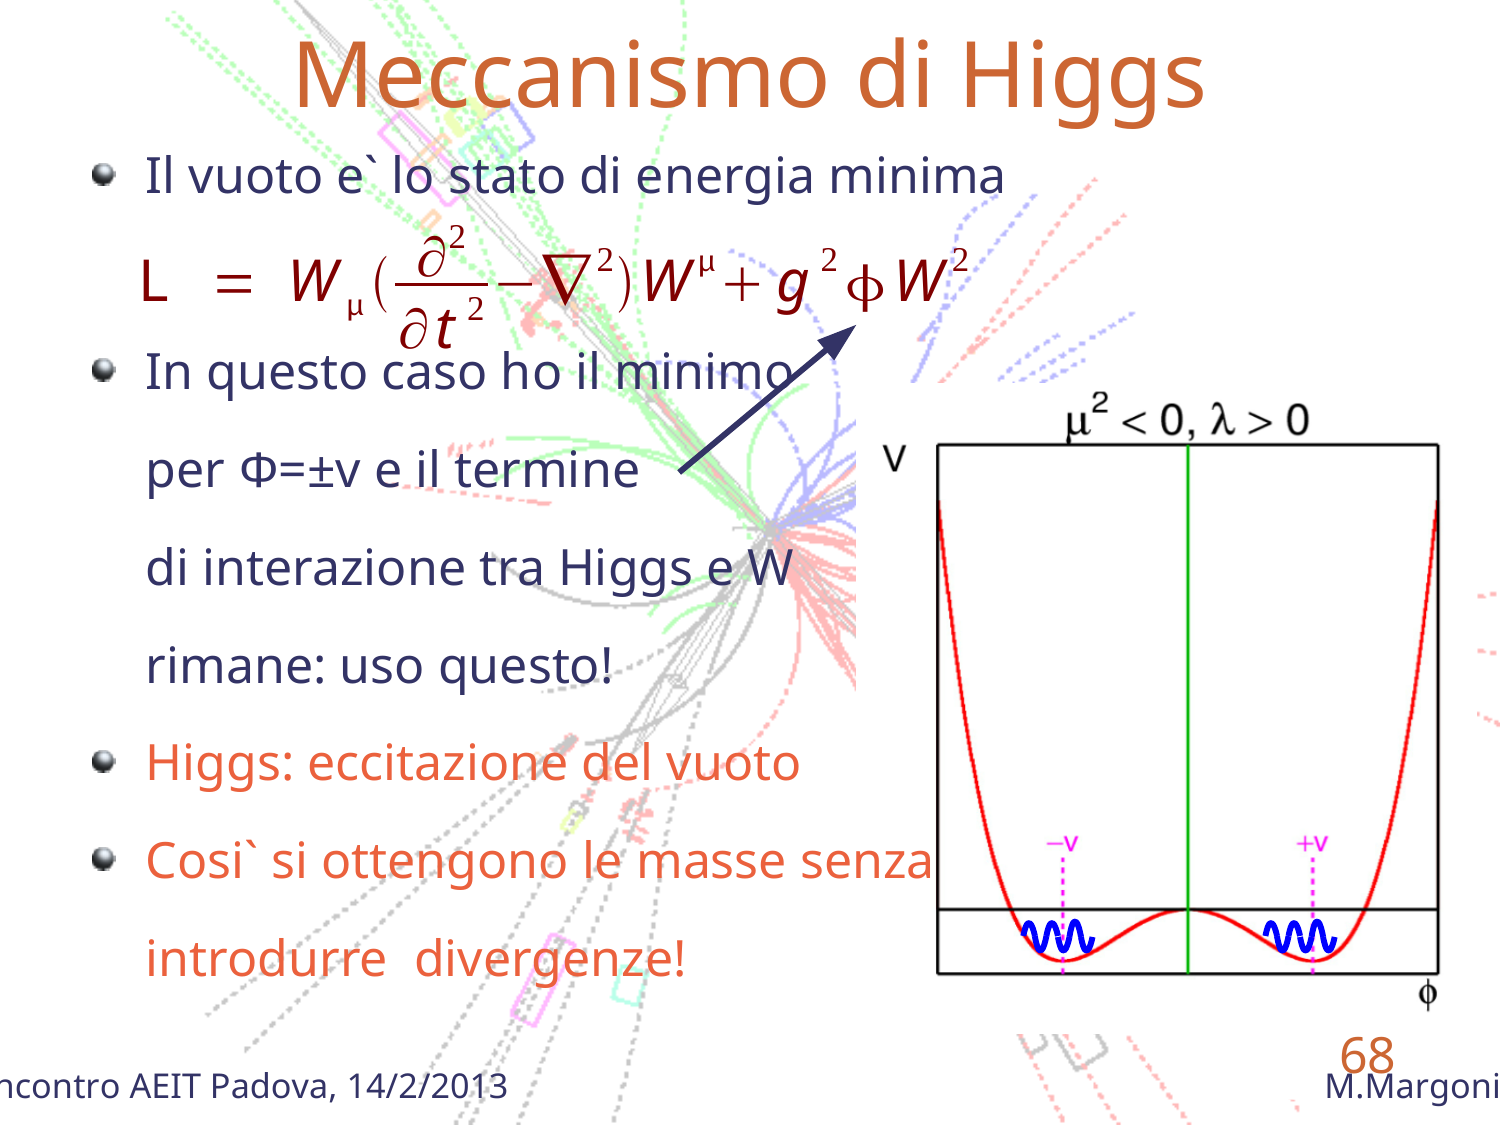

# Meccanismo di Higgs
Il vuoto e` lo stato di energia minima
In questo caso ho il minimo
per Φ=±v e il termine
di interazione tra Higgs e W
rimane: uso questo!
Higgs: eccitazione del vuoto
Cosi` si ottengono le masse senza
introdurre divergenze!